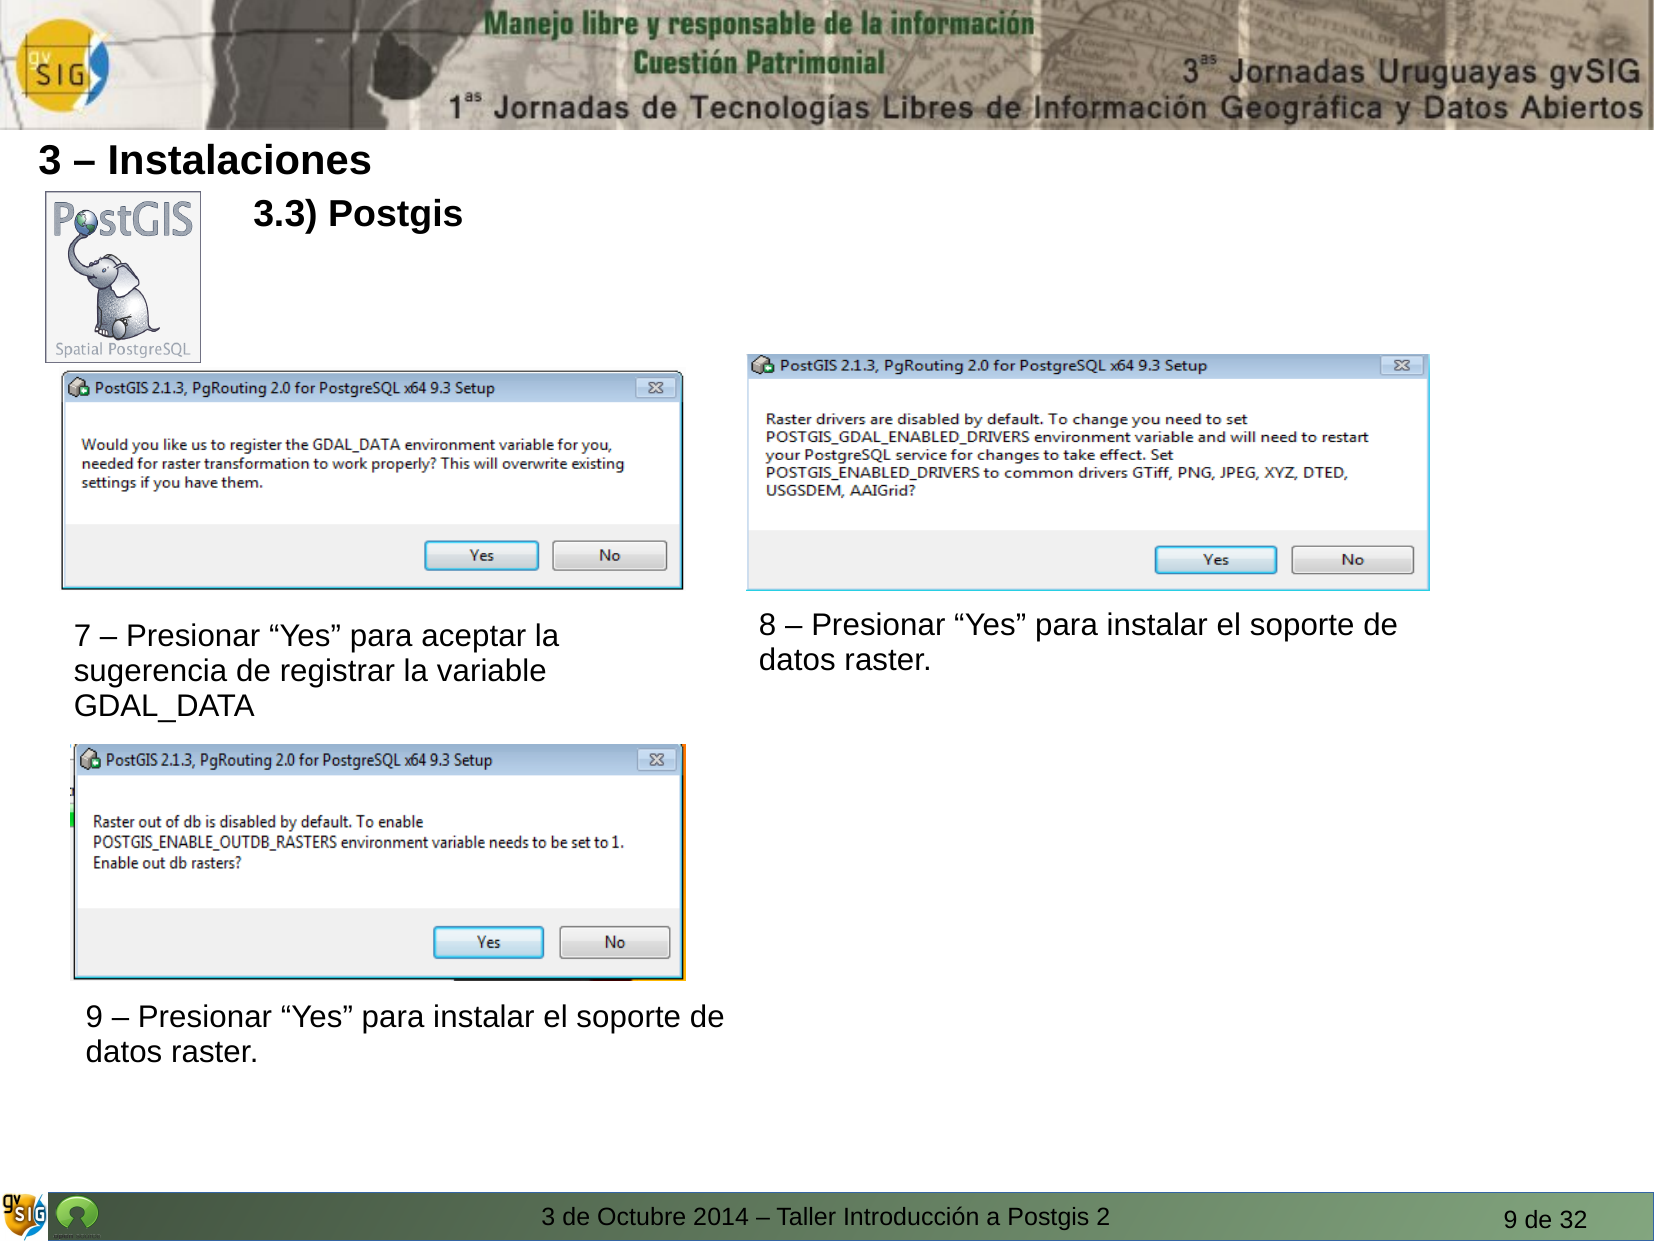

3 – Instalaciones
3.3) Postgis
8 – Presionar “Yes” para instalar el soporte de datos raster.
7 – Presionar “Yes” para aceptar la sugerencia de registrar la variable GDAL_DATA
9 – Presionar “Yes” para instalar el soporte de datos raster.
3 de Octubre 2014 – Taller Introducción a Postgis 2
 de 32